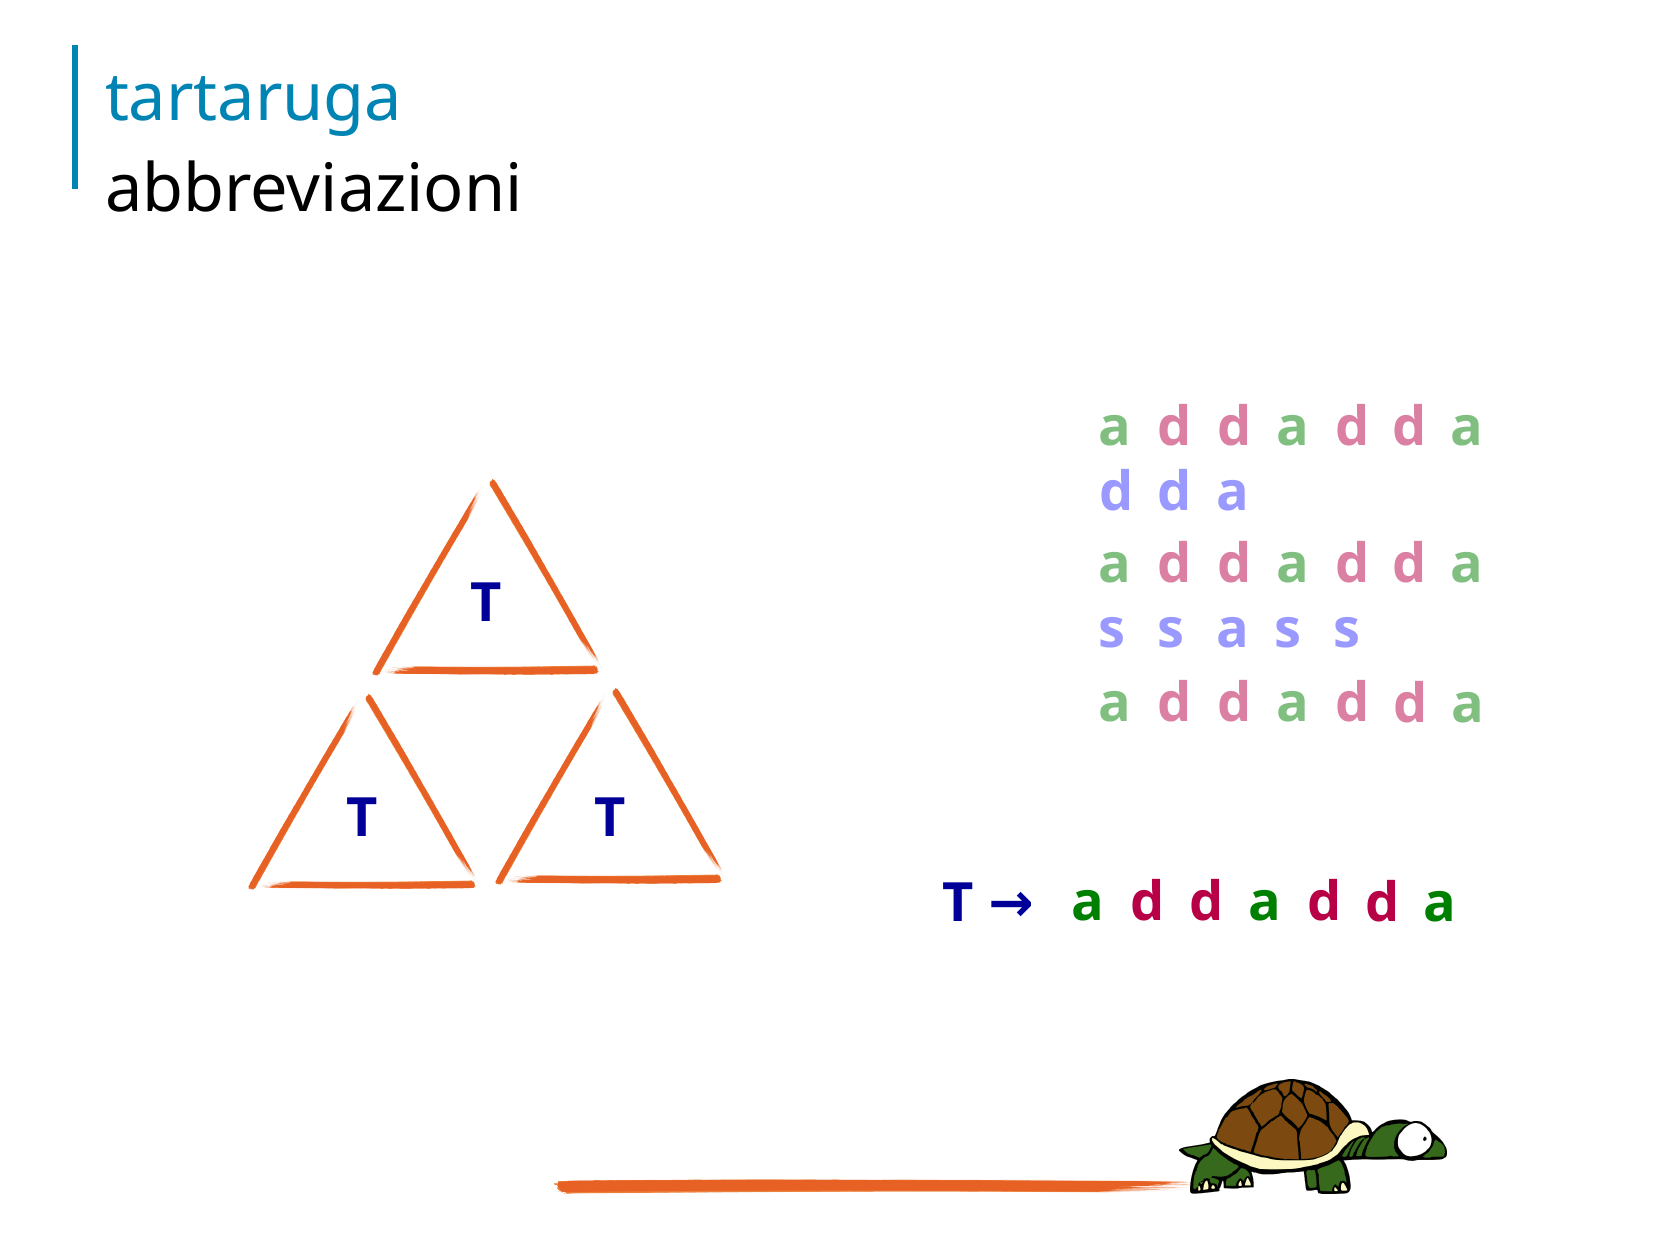

# tartaruga abbreviazioni
a
d
d
a
d
d
a
d
d
a
a
d
d
a
d
d
a
T
T
T
s
s
a
s
s
a
d
d
a
d
d
a
a
d
d
a
d
d
a
T →